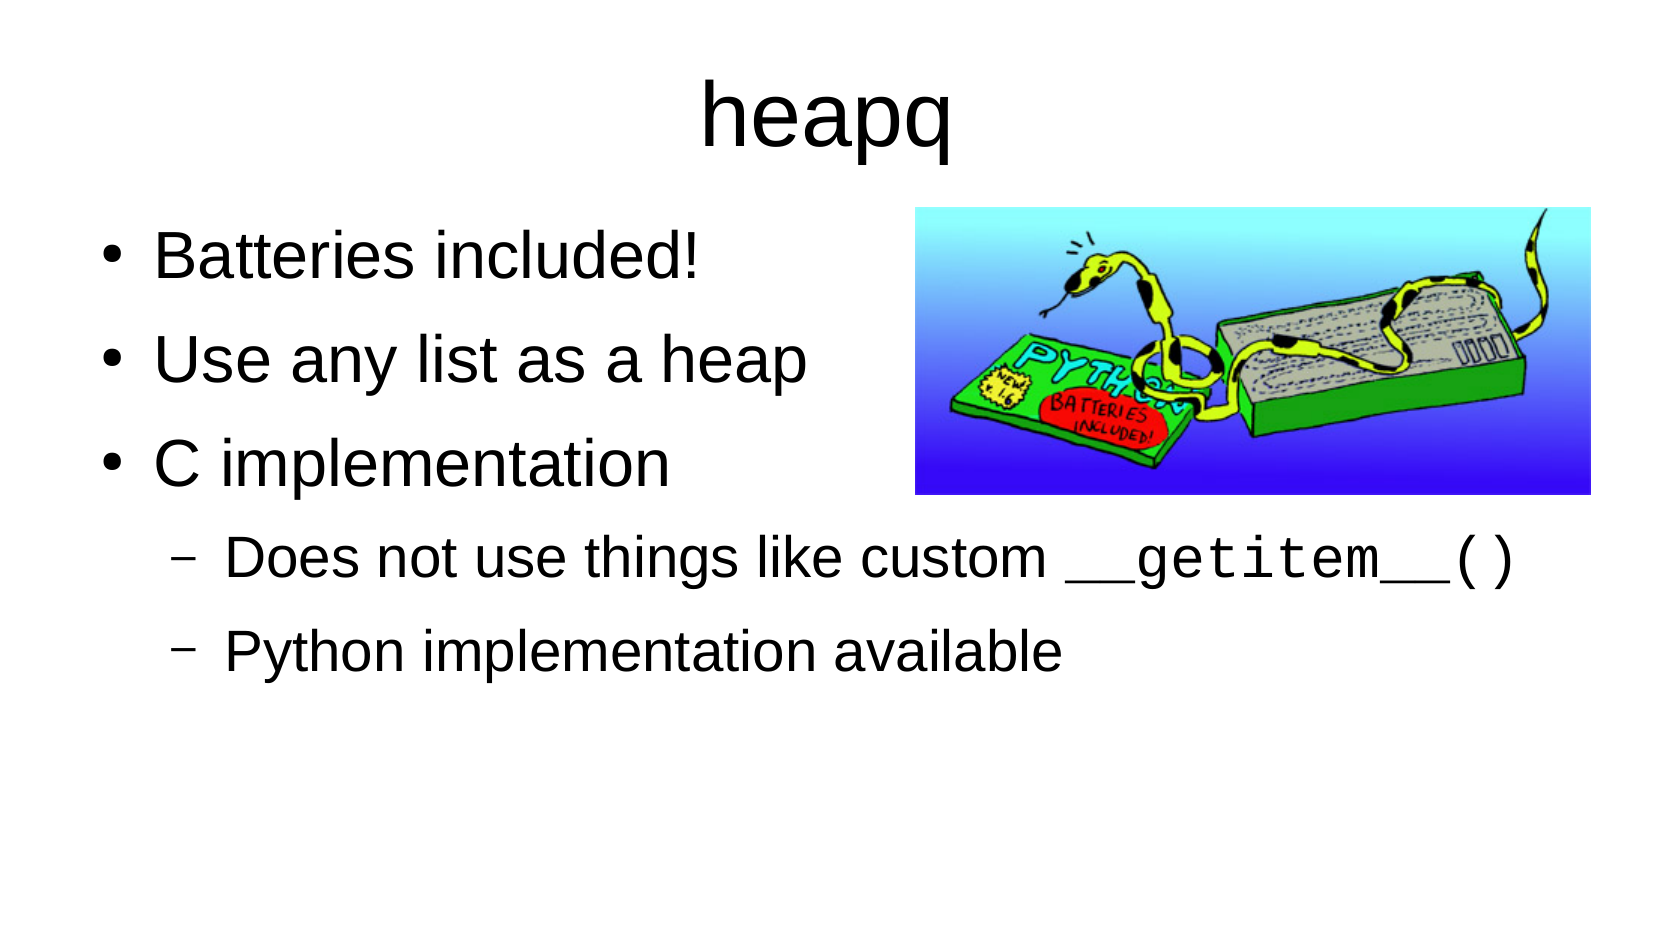

# heapq
Batteries included!
Use any list as a heap
C implementation
Does not use things like custom __getitem__()
Python implementation available